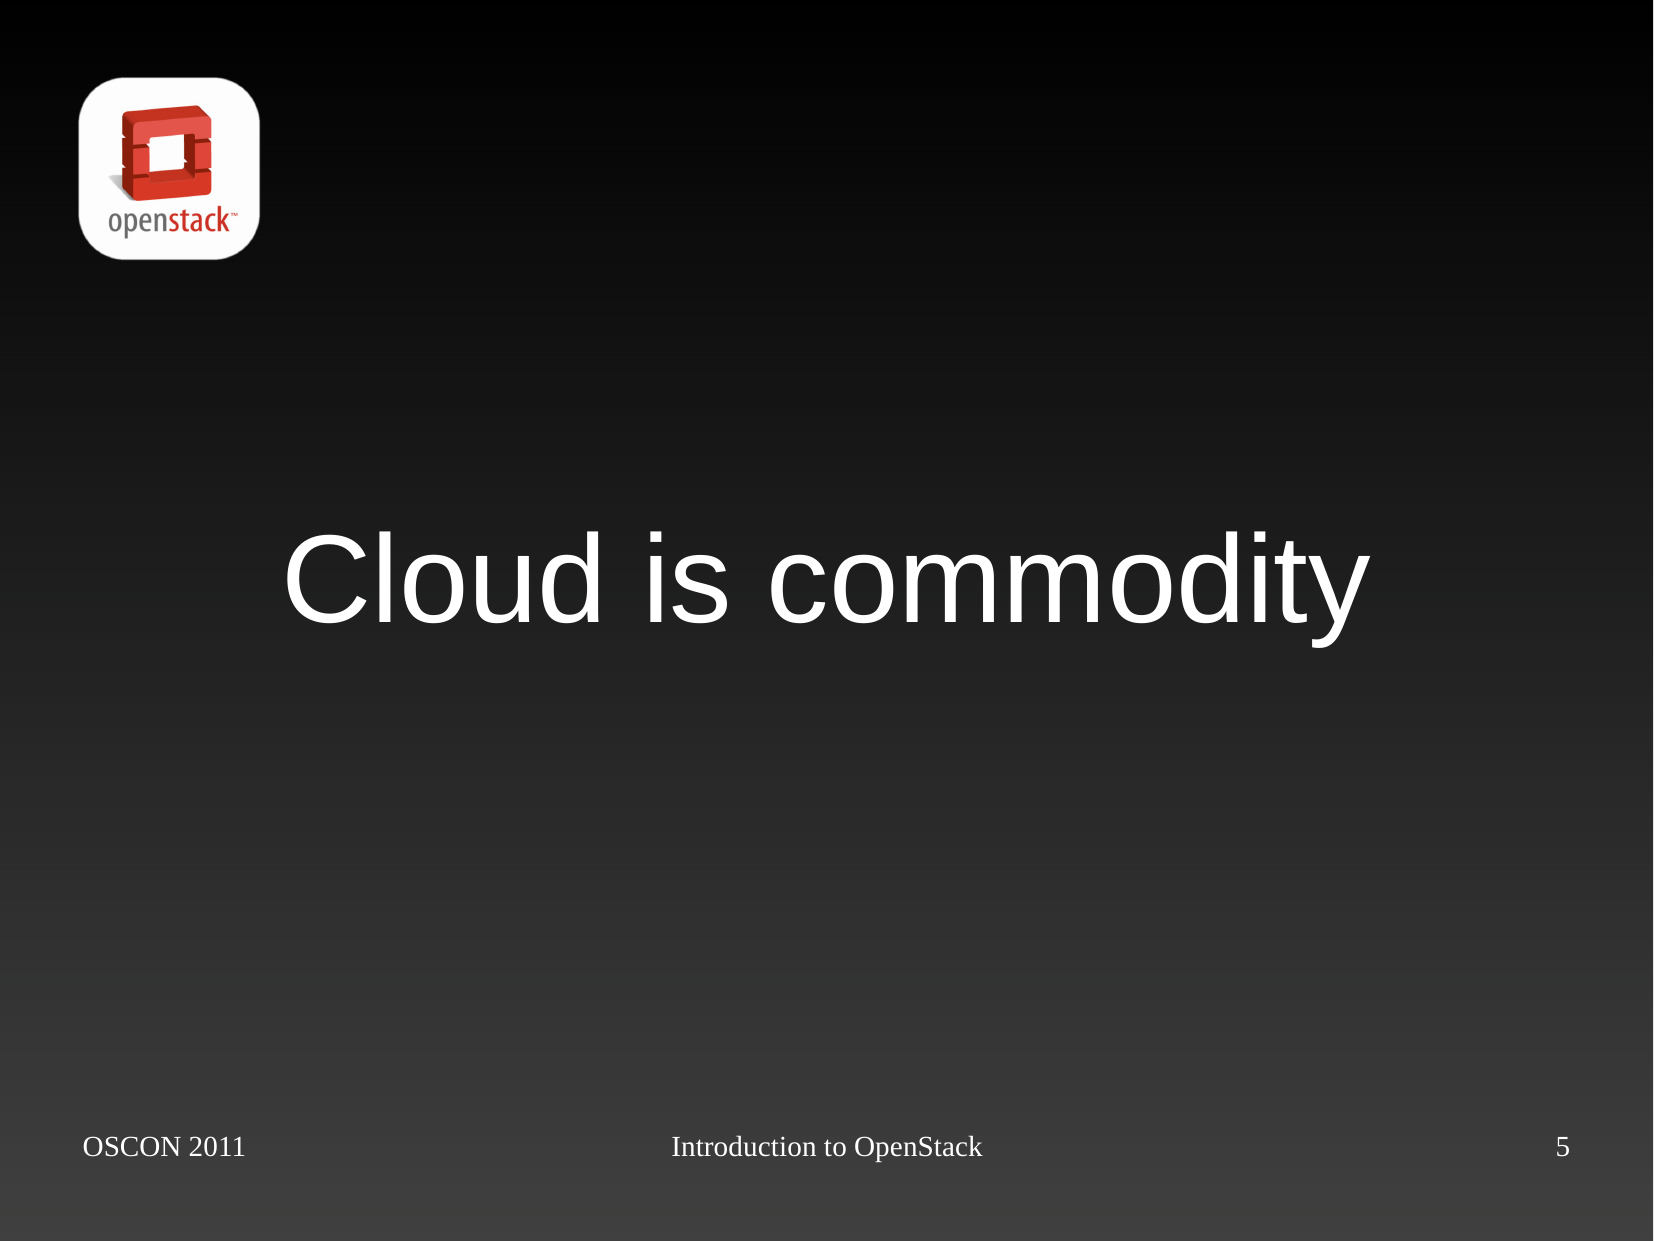

# Cloud is commodity
OSCON 2011
Introduction to OpenStack
5